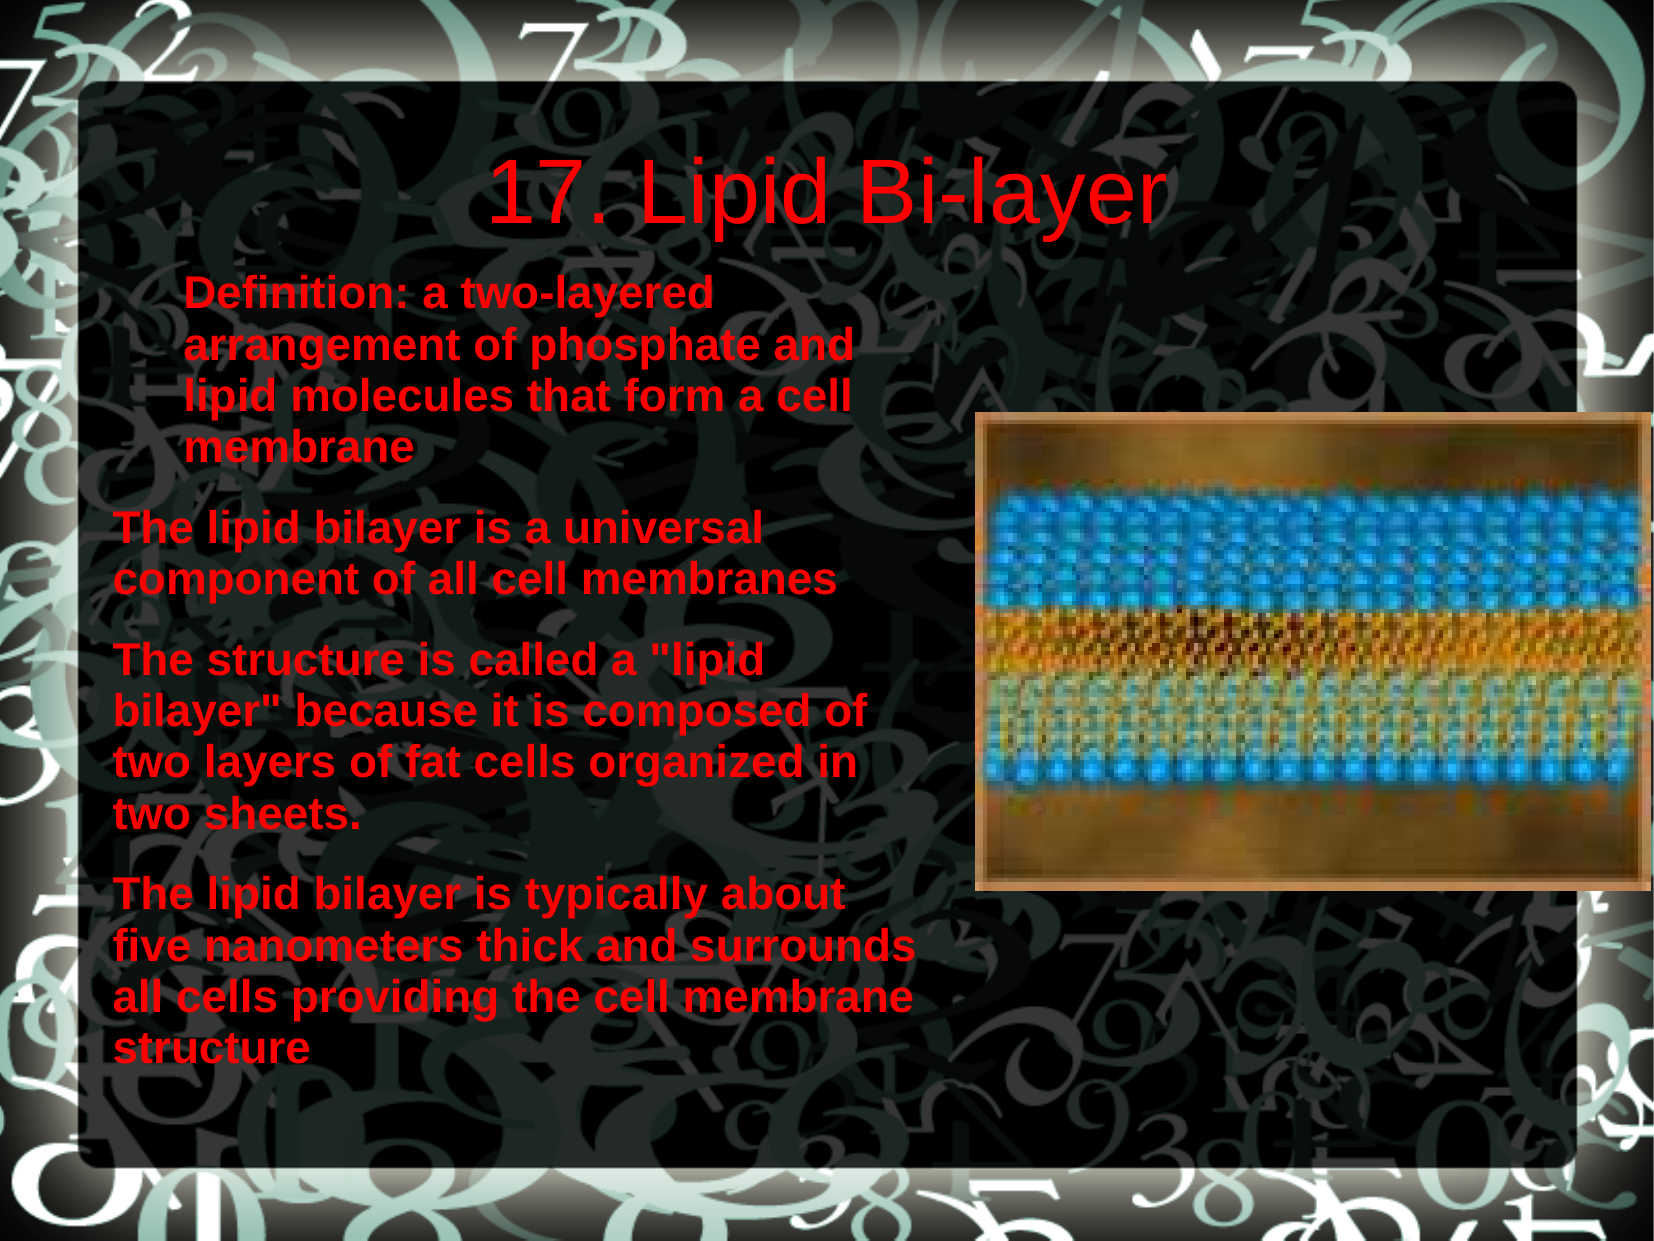

# 17. Lipid Bi-layer
Definition: a two-layered arrangement of phosphate and lipid molecules that form a cell membrane
The lipid bilayer is a universal component of all cell membranes
The structure is called a "lipid bilayer" because it is composed of two layers of fat cells organized in two sheets.
The lipid bilayer is typically about five nanometers thick and surrounds all cells providing the cell membrane structure